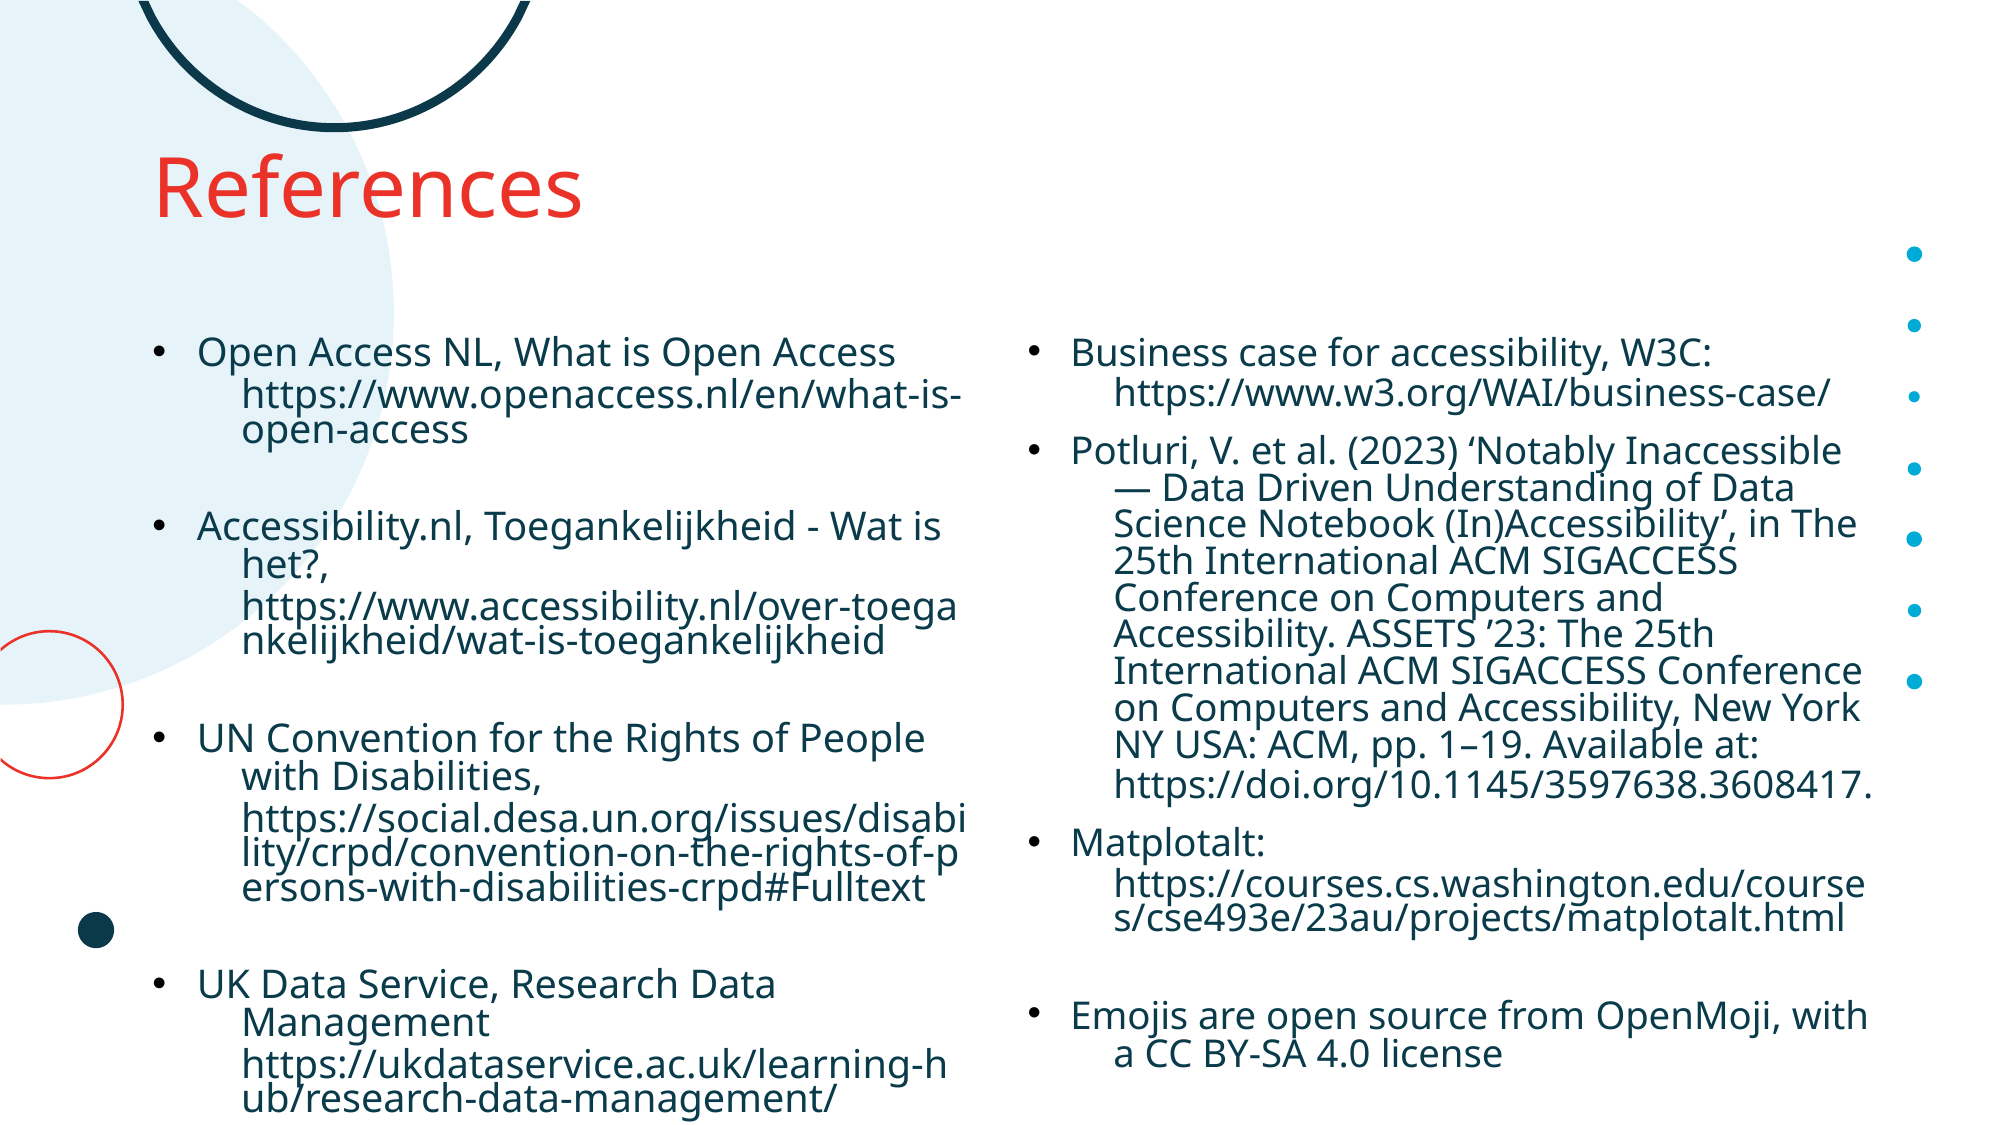

# References
Open Access NL, What is Open Access https://www.openaccess.nl/en/what-is-open-access
Accessibility.nl, Toegankelijkheid - Wat is het?, https://www.accessibility.nl/over-toegankelijkheid/wat-is-toegankelijkheid
UN Convention for the Rights of People with Disabilities, https://social.desa.un.org/issues/disability/crpd/convention-on-the-rights-of-persons-with-disabilities-crpd#Fulltext
UK Data Service, Research Data Management https://ukdataservice.ac.uk/learning-hub/research-data-management/
Business case for accessibility, W3C: https://www.w3.org/WAI/business-case/
Potluri, V. et al. (2023) ‘Notably Inaccessible — Data Driven Understanding of Data Science Notebook (In)Accessibility’, in The 25th International ACM SIGACCESS Conference on Computers and Accessibility. ASSETS ’23: The 25th International ACM SIGACCESS Conference on Computers and Accessibility, New York NY USA: ACM, pp. 1–19. Available at: https://doi.org/10.1145/3597638.3608417.
Matplotalt: https://courses.cs.washington.edu/courses/cse493e/23au/projects/matplotalt.html
Emojis are open source from OpenMoji, with a CC BY-SA 4.0 license